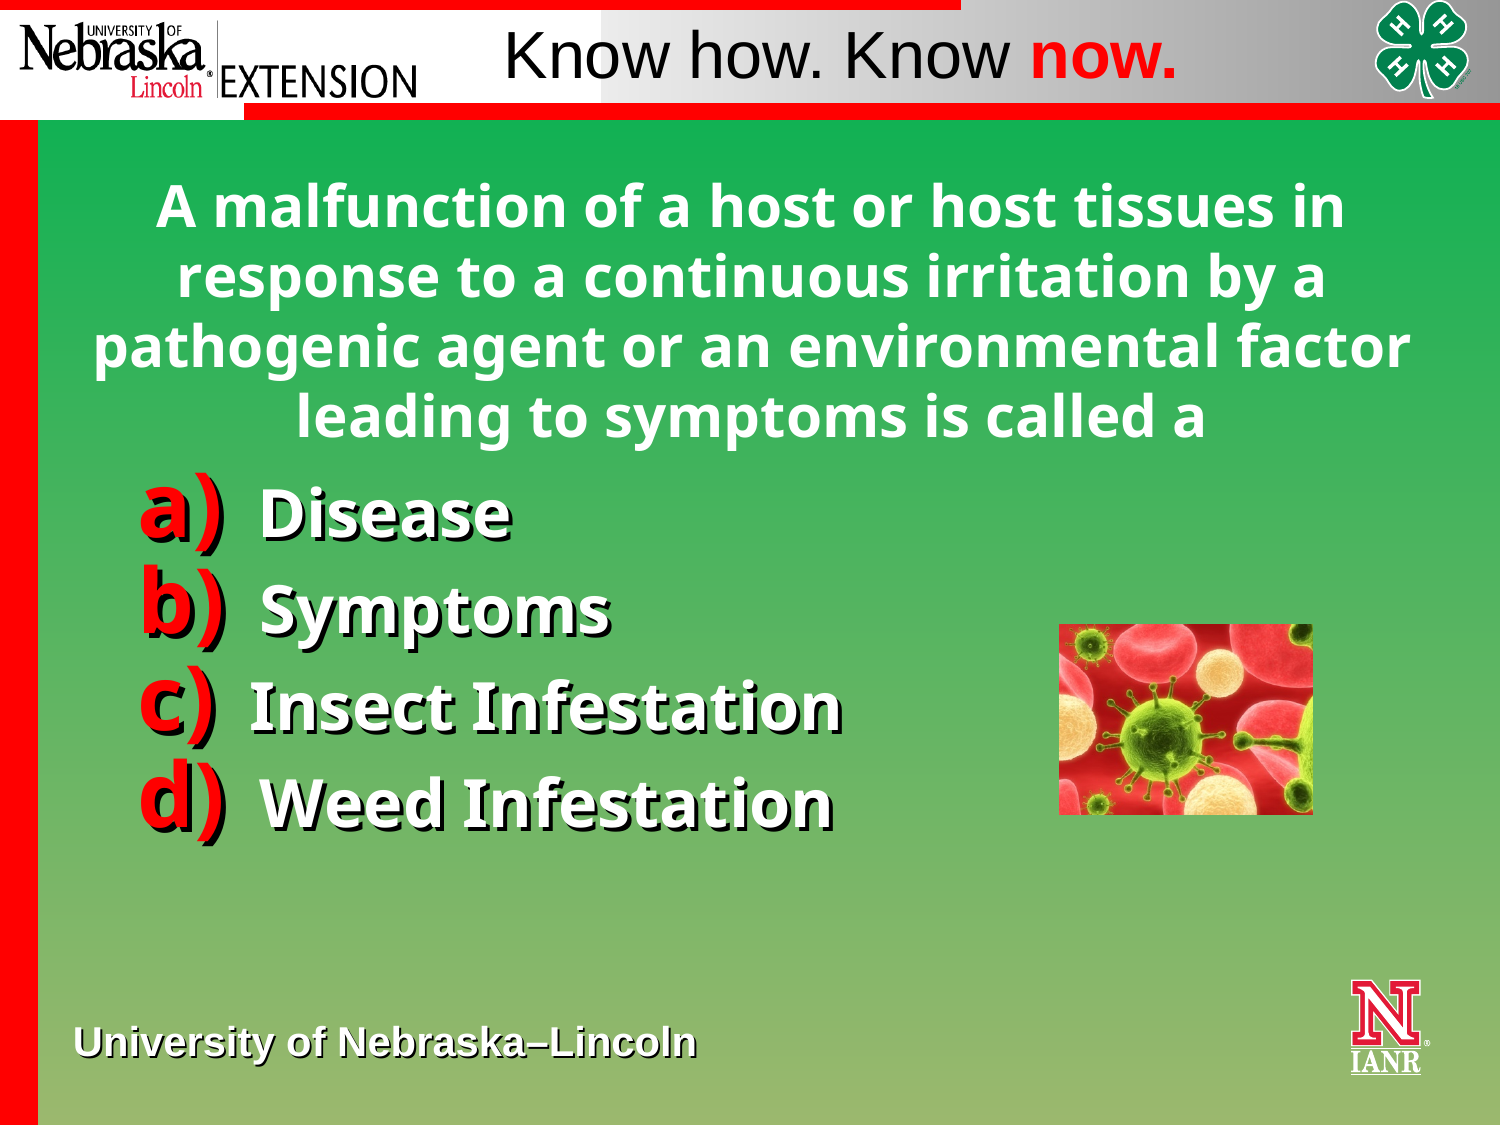

# A malfunction of a host or host tissues in response to a continuous irritation by a pathogenic agent or an environmental factor leading to symptoms is called a
 Disease
 Symptoms
 Insect Infestation
 Weed Infestation